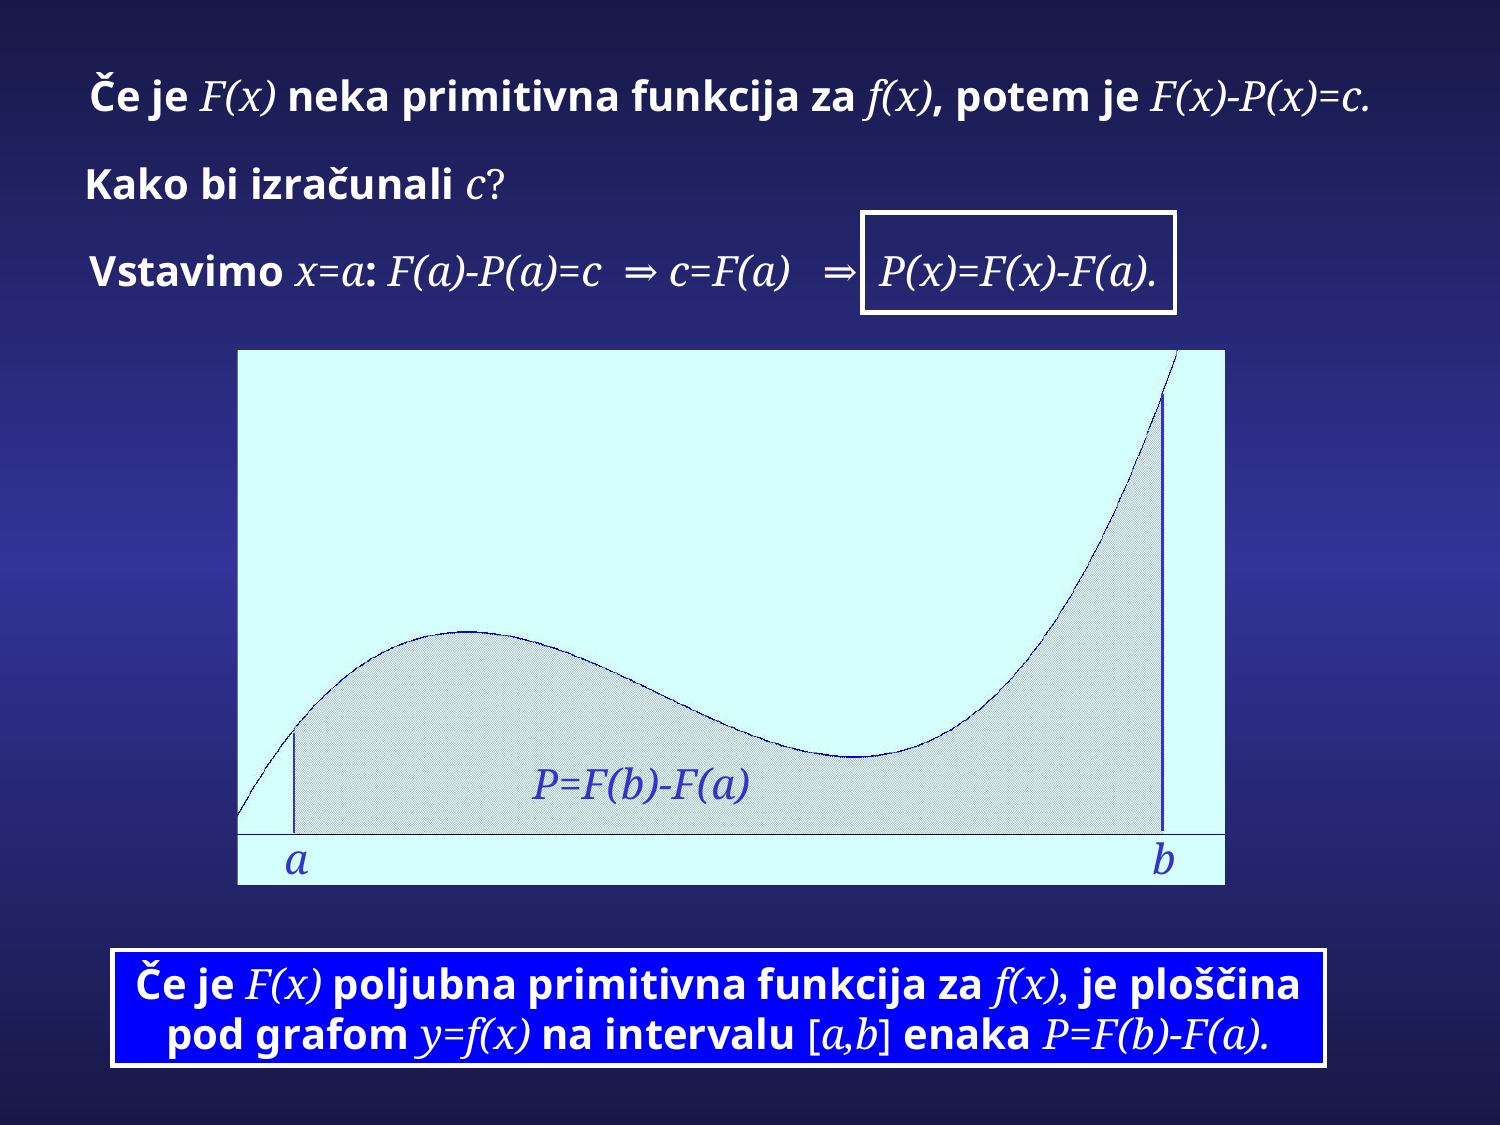

Če je F(x) neka primitivna funkcija za f(x), potem je F(x)-P(x)=c.
Kako bi izračunali c?
Vstavimo x=a: F(a)-P(a)=c ⇒ c=F(a) ⇒ P(x)=F(x)-F(a).
P=F(b)-F(a)
a
b
Če je F(x) poljubna primitivna funkcija za f(x), je ploščina pod grafom y=f(x) na intervalu [a,b] enaka P=F(b)-F(a).